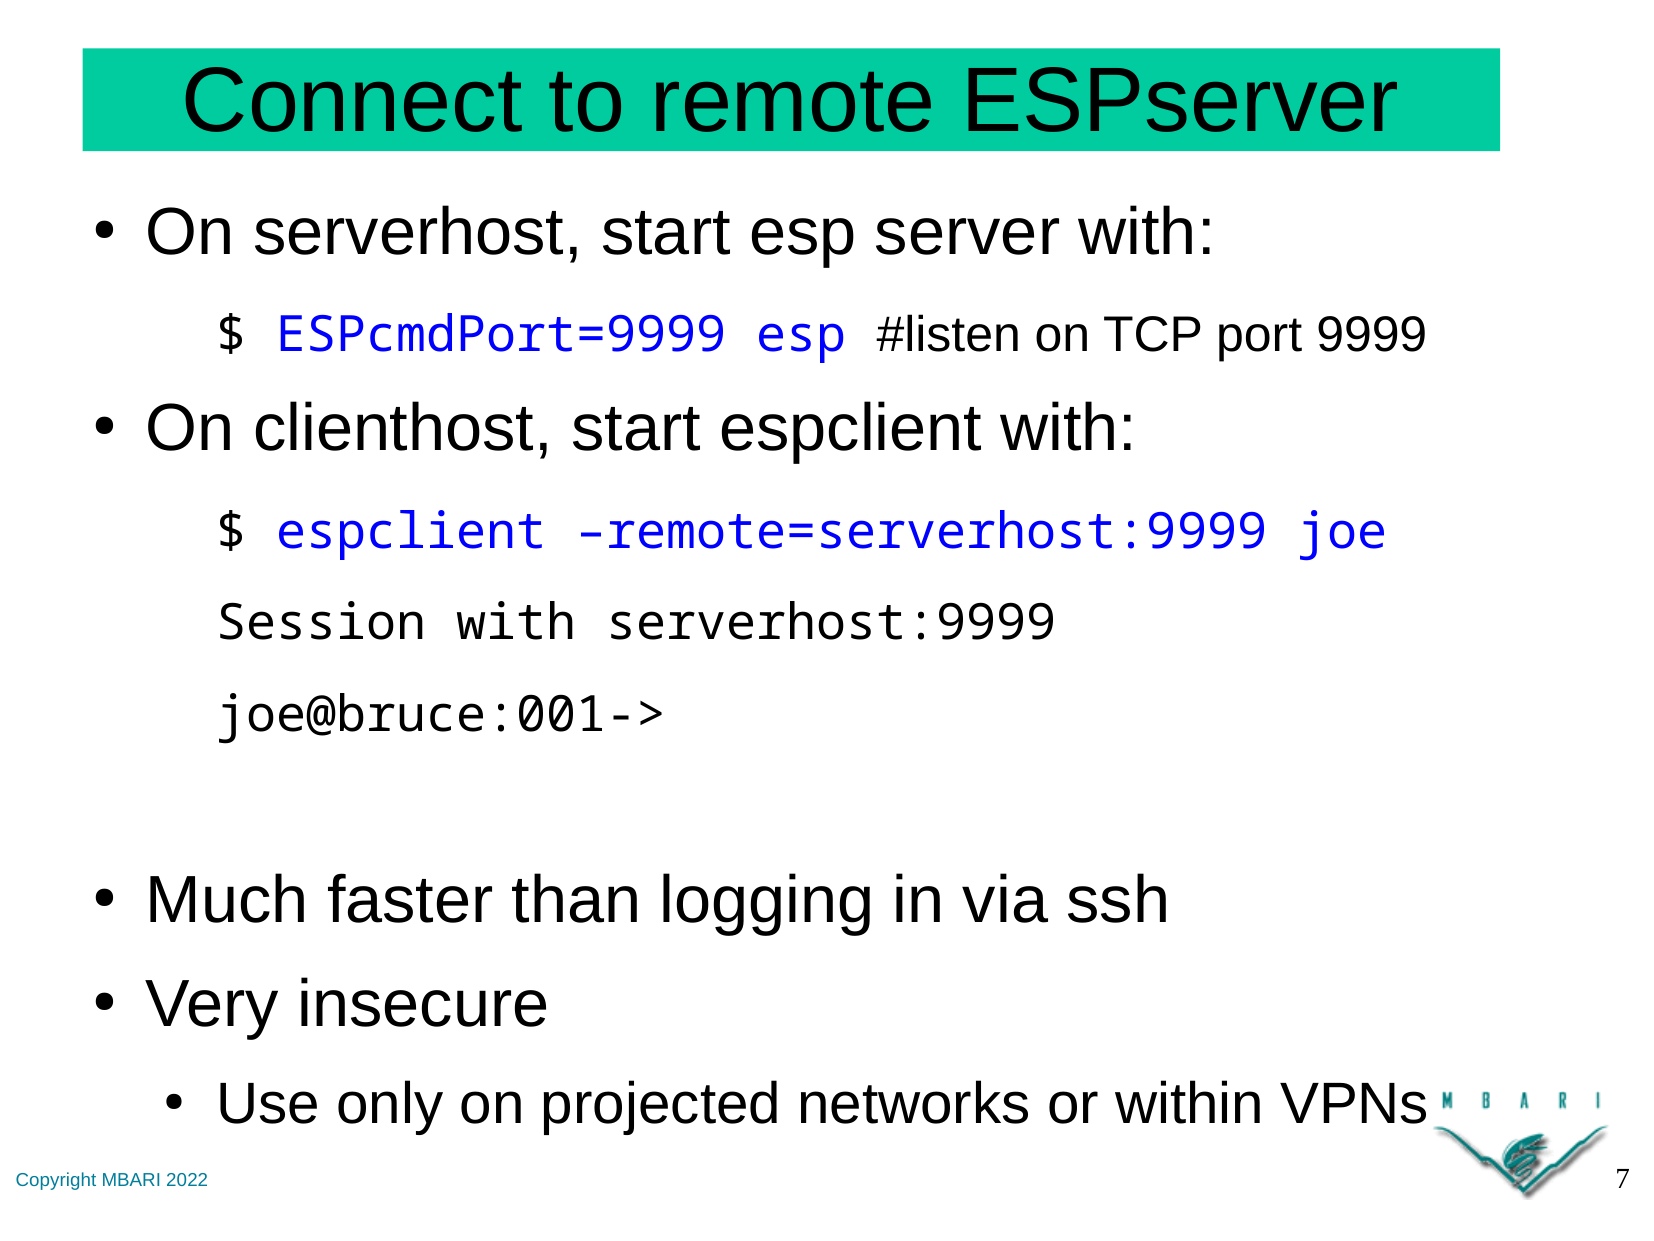

# Connect to remote ESPserver
On serverhost, start esp server with:
$ ESPcmdPort=9999 esp #listen on TCP port 9999
On clienthost, start espclient with:
$ espclient –remote=serverhost:9999 joe
Session with serverhost:9999
joe@bruce:001->
Much faster than logging in via ssh
Very insecure
Use only on projected networks or within VPNs